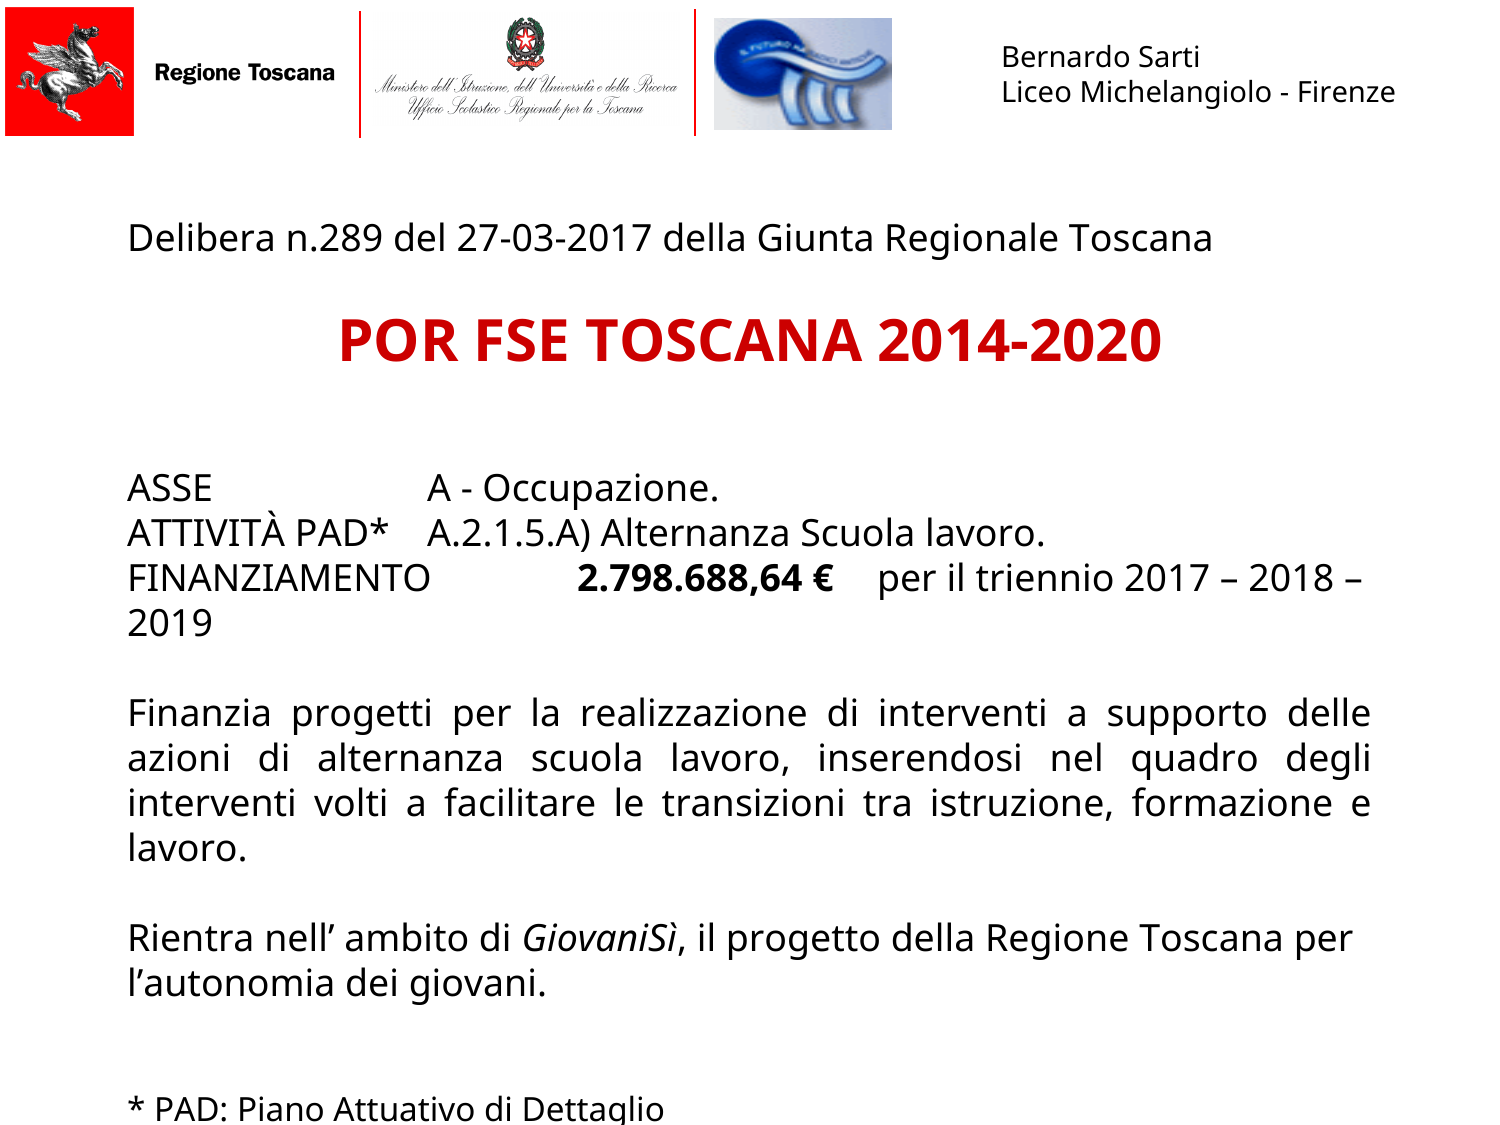

Logo scuola
Bernardo Sarti
Liceo Michelangiolo - Firenze
Delibera n.289 del 27-03-2017 della Giunta Regionale Toscana
POR FSE TOSCANA 2014-2020
ASSE 		A - Occupazione.
ATTIVITÀ PAD* 	A.2.1.5.A) Alternanza Scuola lavoro.
FINANZIAMENTO	2.798.688,64 € 	per il triennio 2017 – 2018 – 2019
Finanzia progetti per la realizzazione di interventi a supporto delle azioni di alternanza scuola lavoro, inserendosi nel quadro degli interventi volti a facilitare le transizioni tra istruzione, formazione e lavoro.
Rientra nell’ ambito di GiovaniSì, il progetto della Regione Toscana per l’autonomia dei giovani.
* PAD: Piano Attuativo di Dettaglio